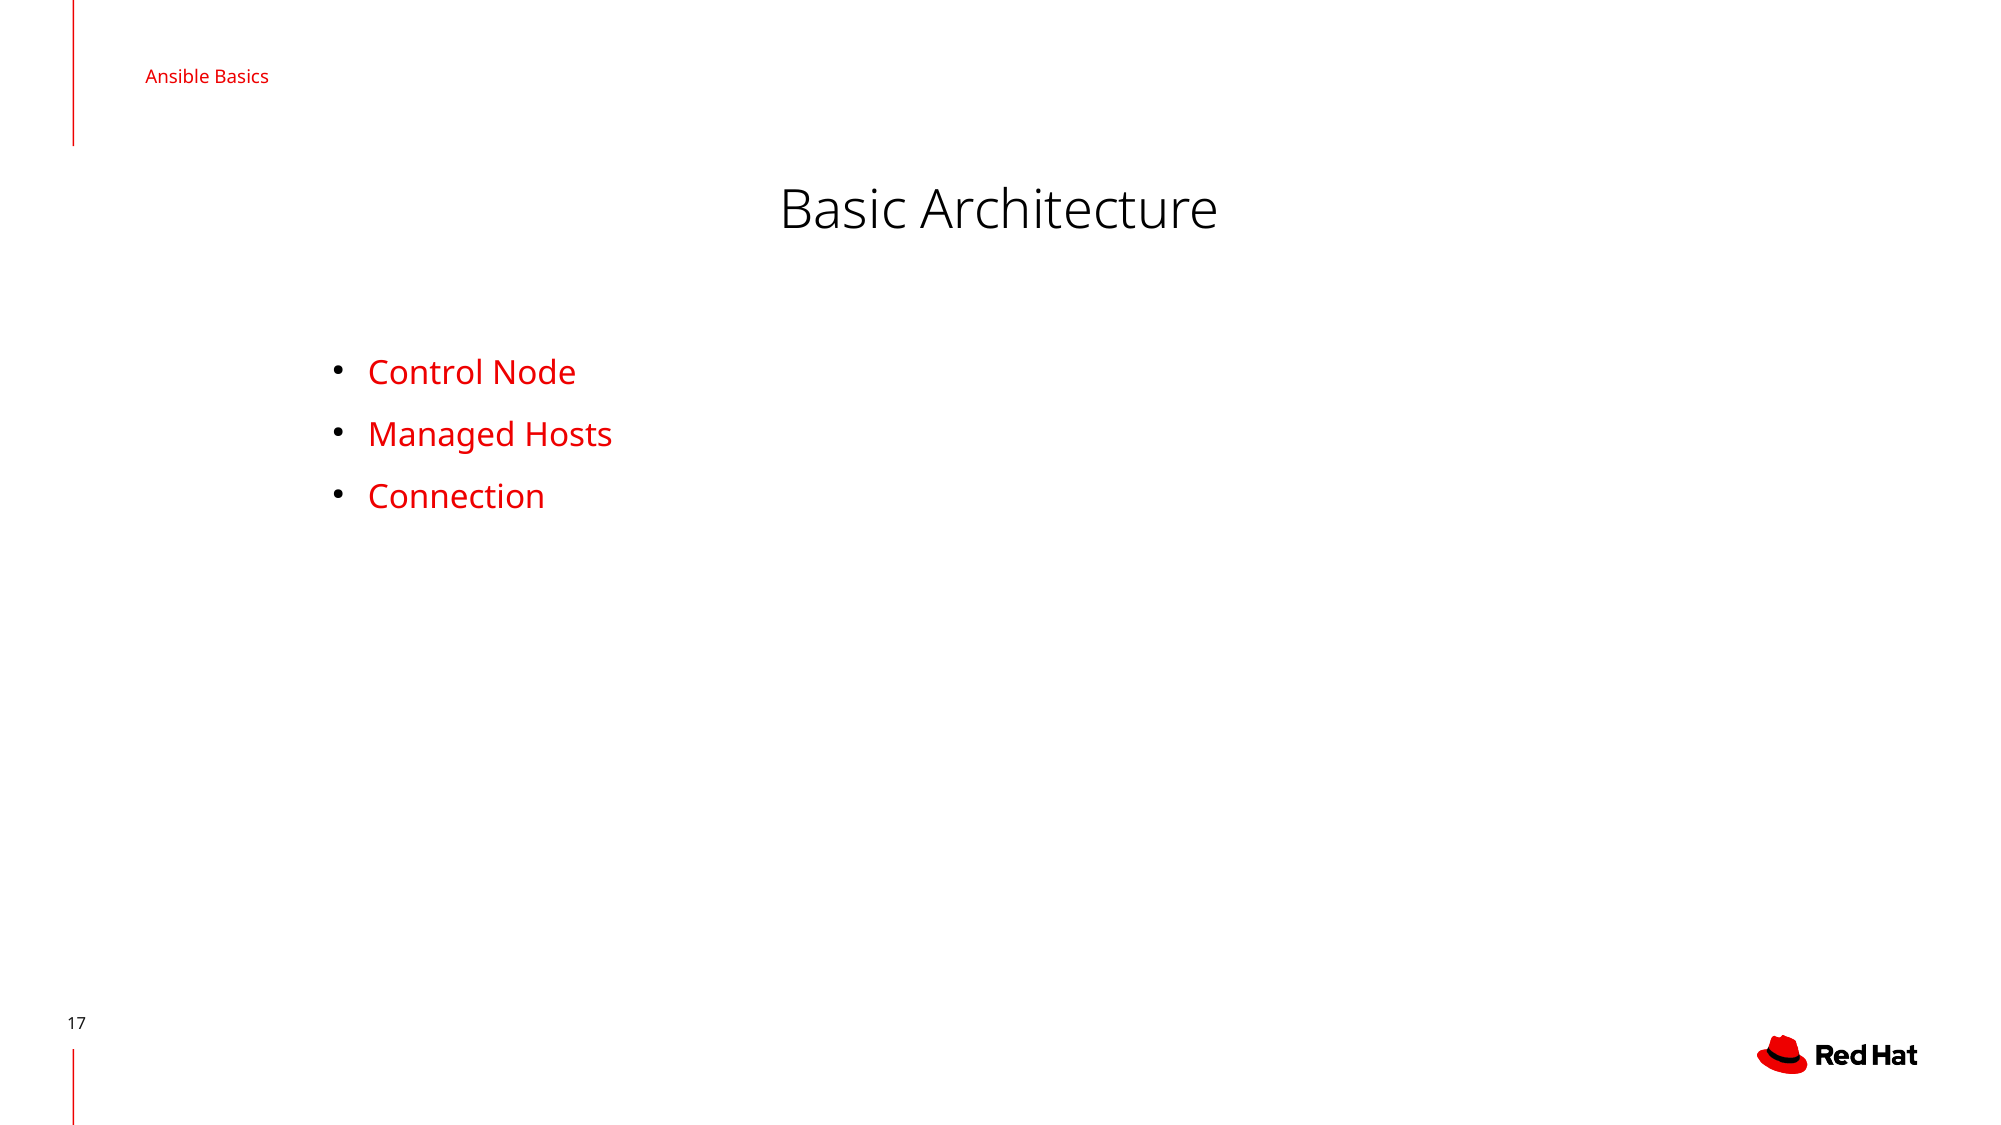

Ansible Basics
# Basic Architecture
Control Node
Managed Hosts
Connection
17